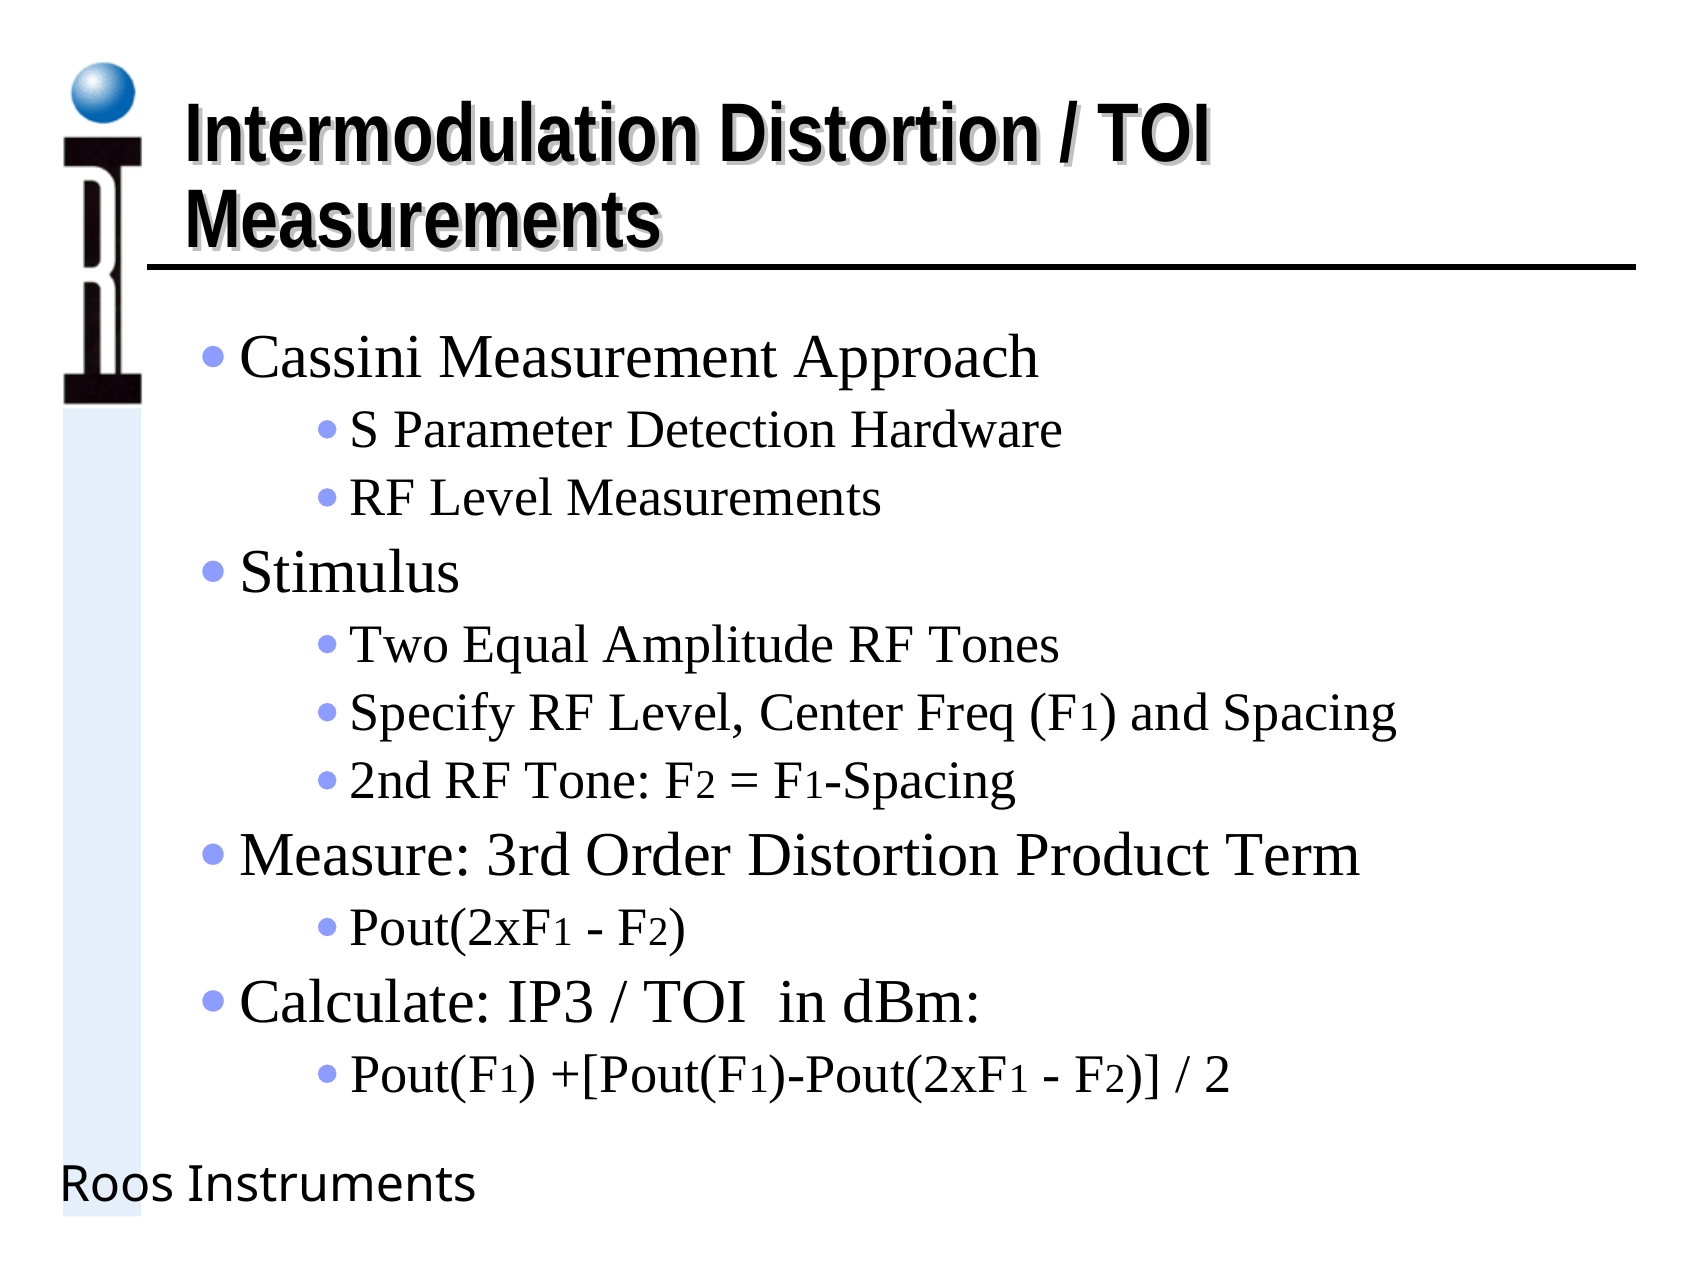

Intermodulation Distortion / TOI Measurements
Cassini Measurement Approach
S Parameter Detection Hardware
RF Level Measurements
Stimulus
Two Equal Amplitude RF Tones
Specify RF Level, Center Freq (F1) and Spacing
2nd RF Tone: F2 = F1-Spacing
Measure: 3rd Order Distortion Product Term
Pout(2xF1 - F2)
Calculate: IP3 / TOI in dBm:
Pout(F1) +[Pout(F1)-Pout(2xF1 - F2)] / 2